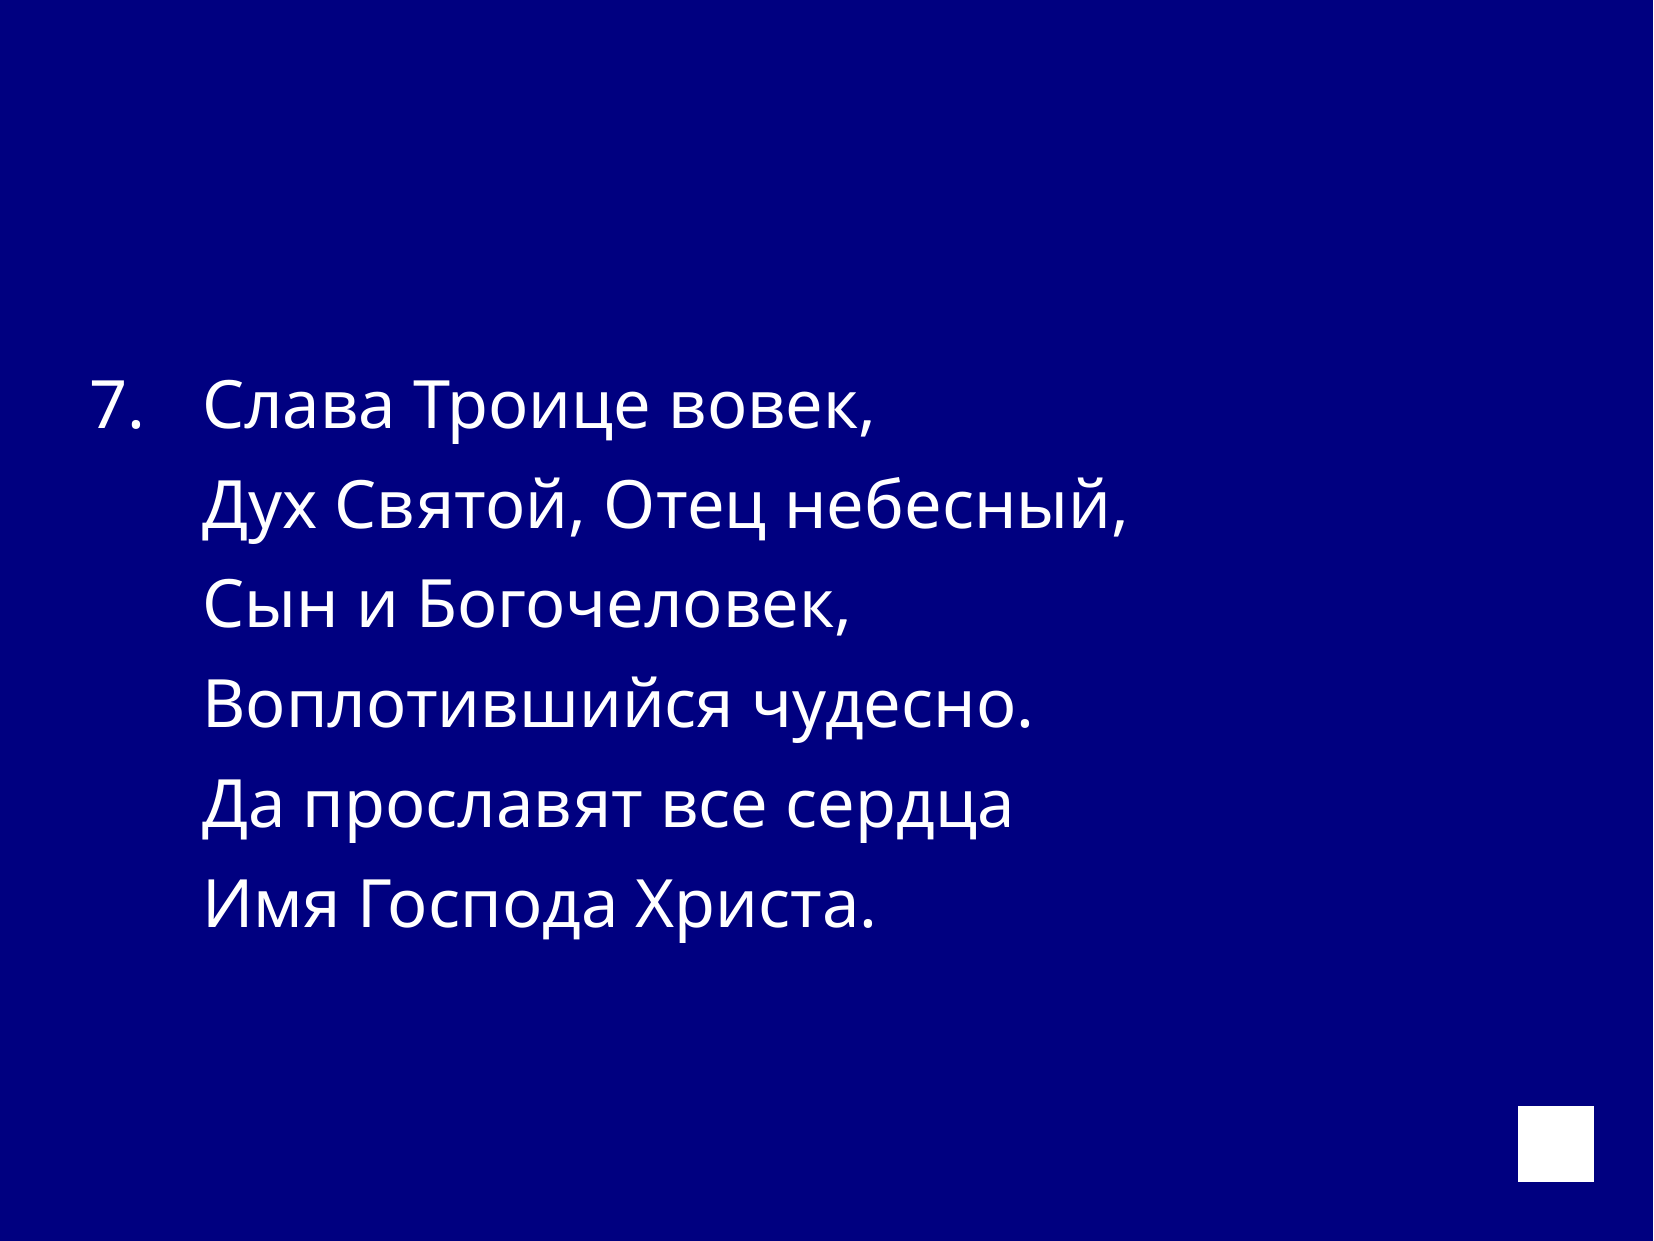

7.	Слава Троице вовек,
	Дух Святой, Отец небесный,
	Сын и Богочеловек,
	Воплотившийся чудесно.
	Да прославят все сердца
	Имя Господа Христа.